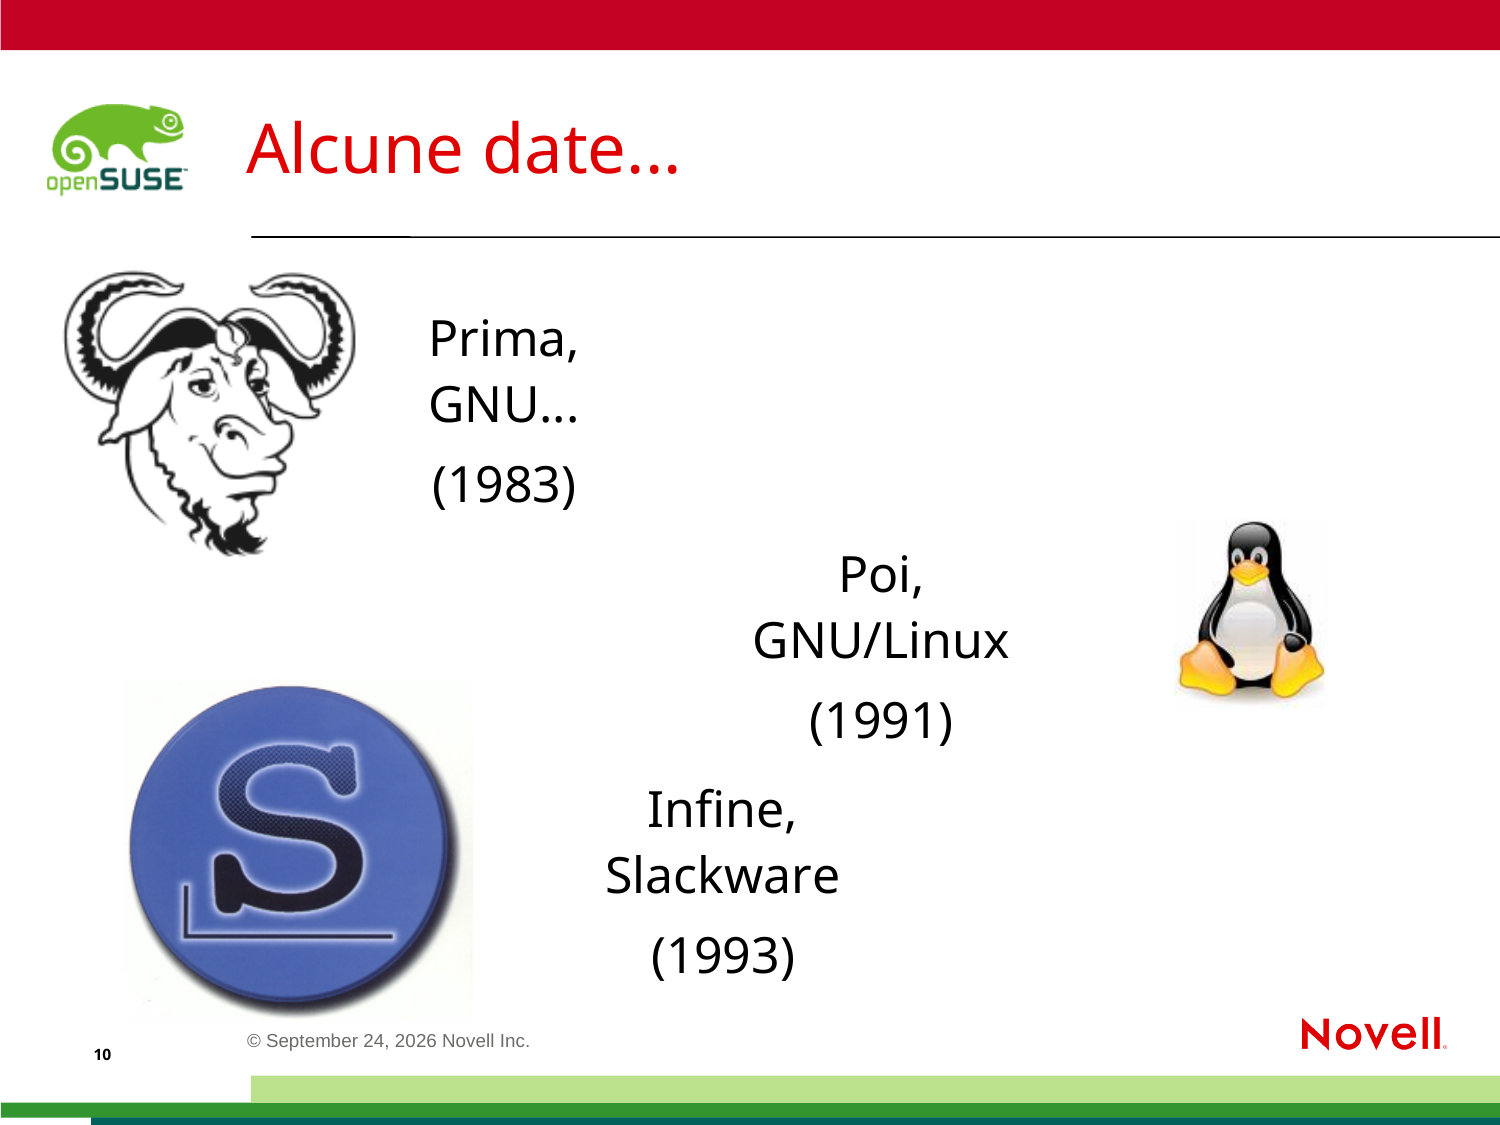

Alcune date...
First, the Earth cooled...
# Prima, GNU...
(1983)
Poi, GNU/Linux
(1991)
Infine, Slackware
(1993)